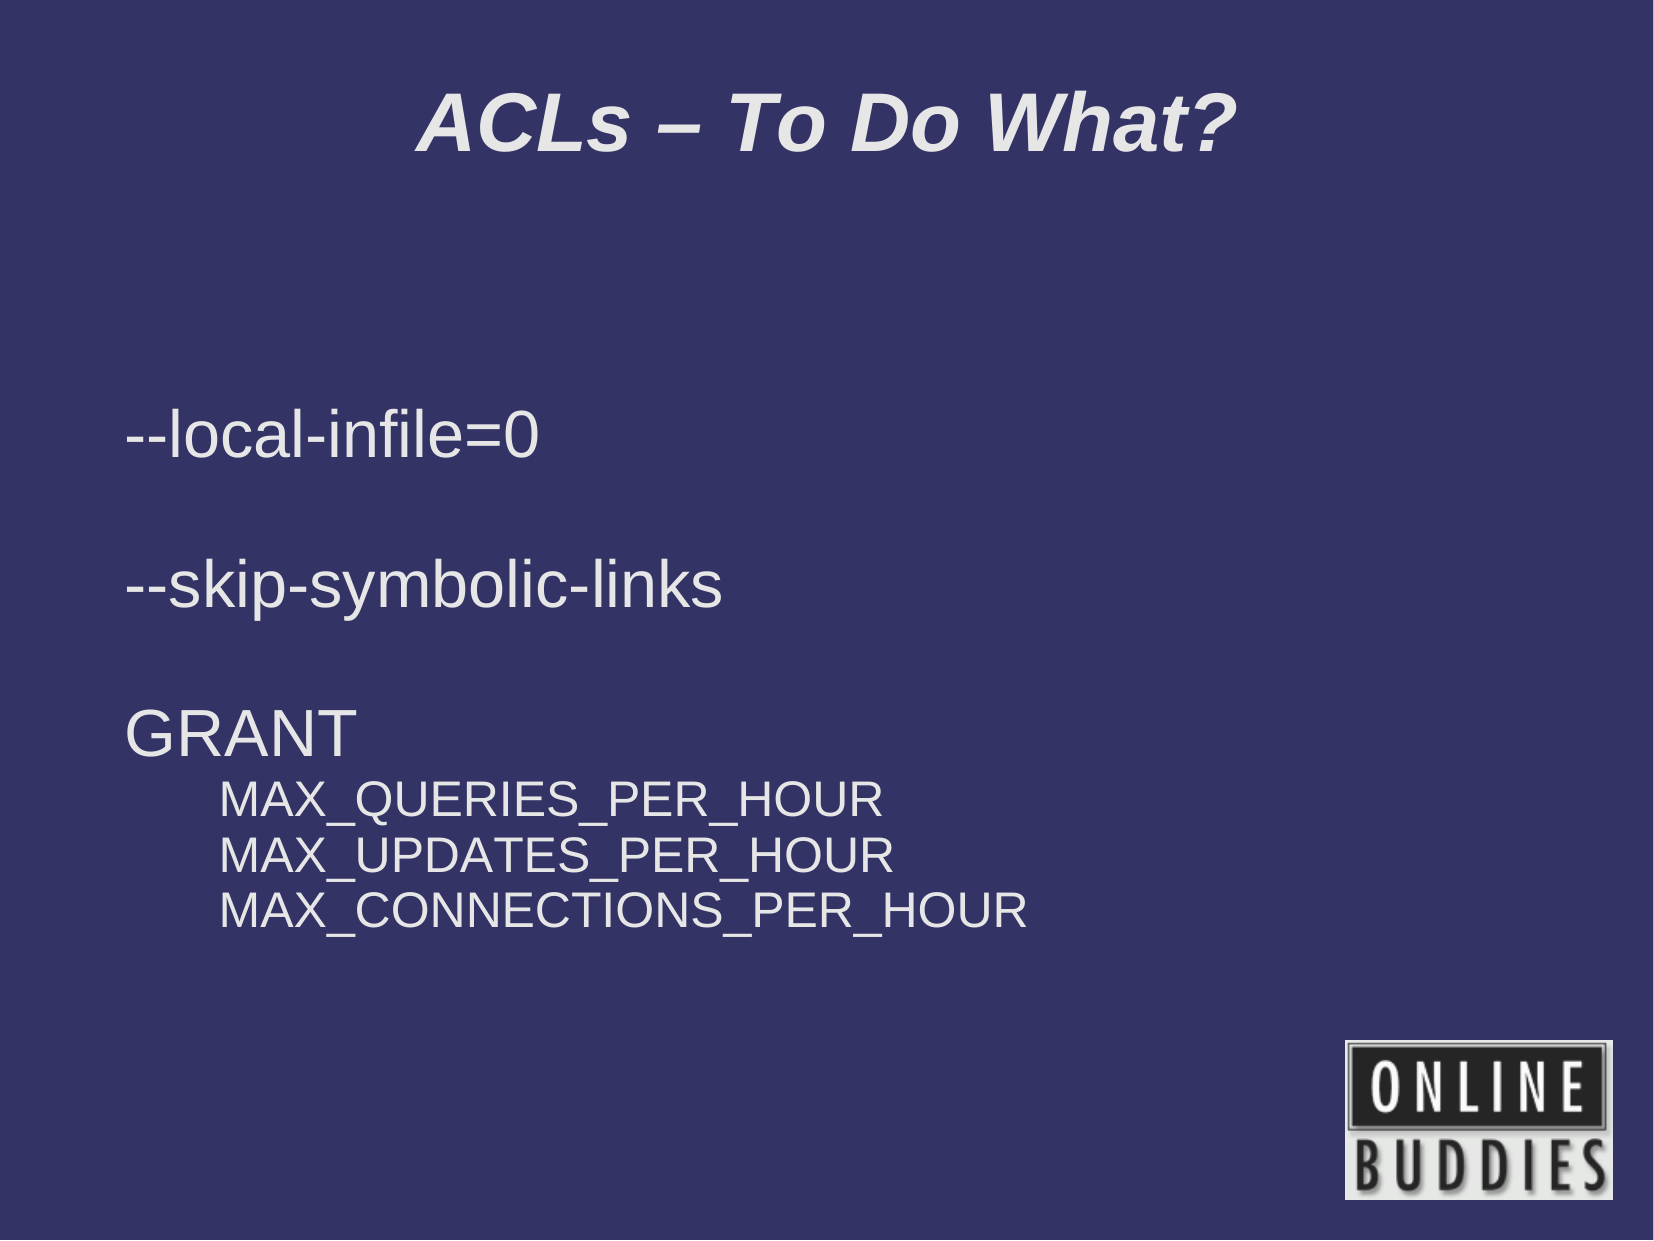

# ACLs – To Do What?
--local-infile=0
--skip-symbolic-links
GRANT
MAX_QUERIES_PER_HOUR
MAX_UPDATES_PER_HOUR
MAX_CONNECTIONS_PER_HOUR